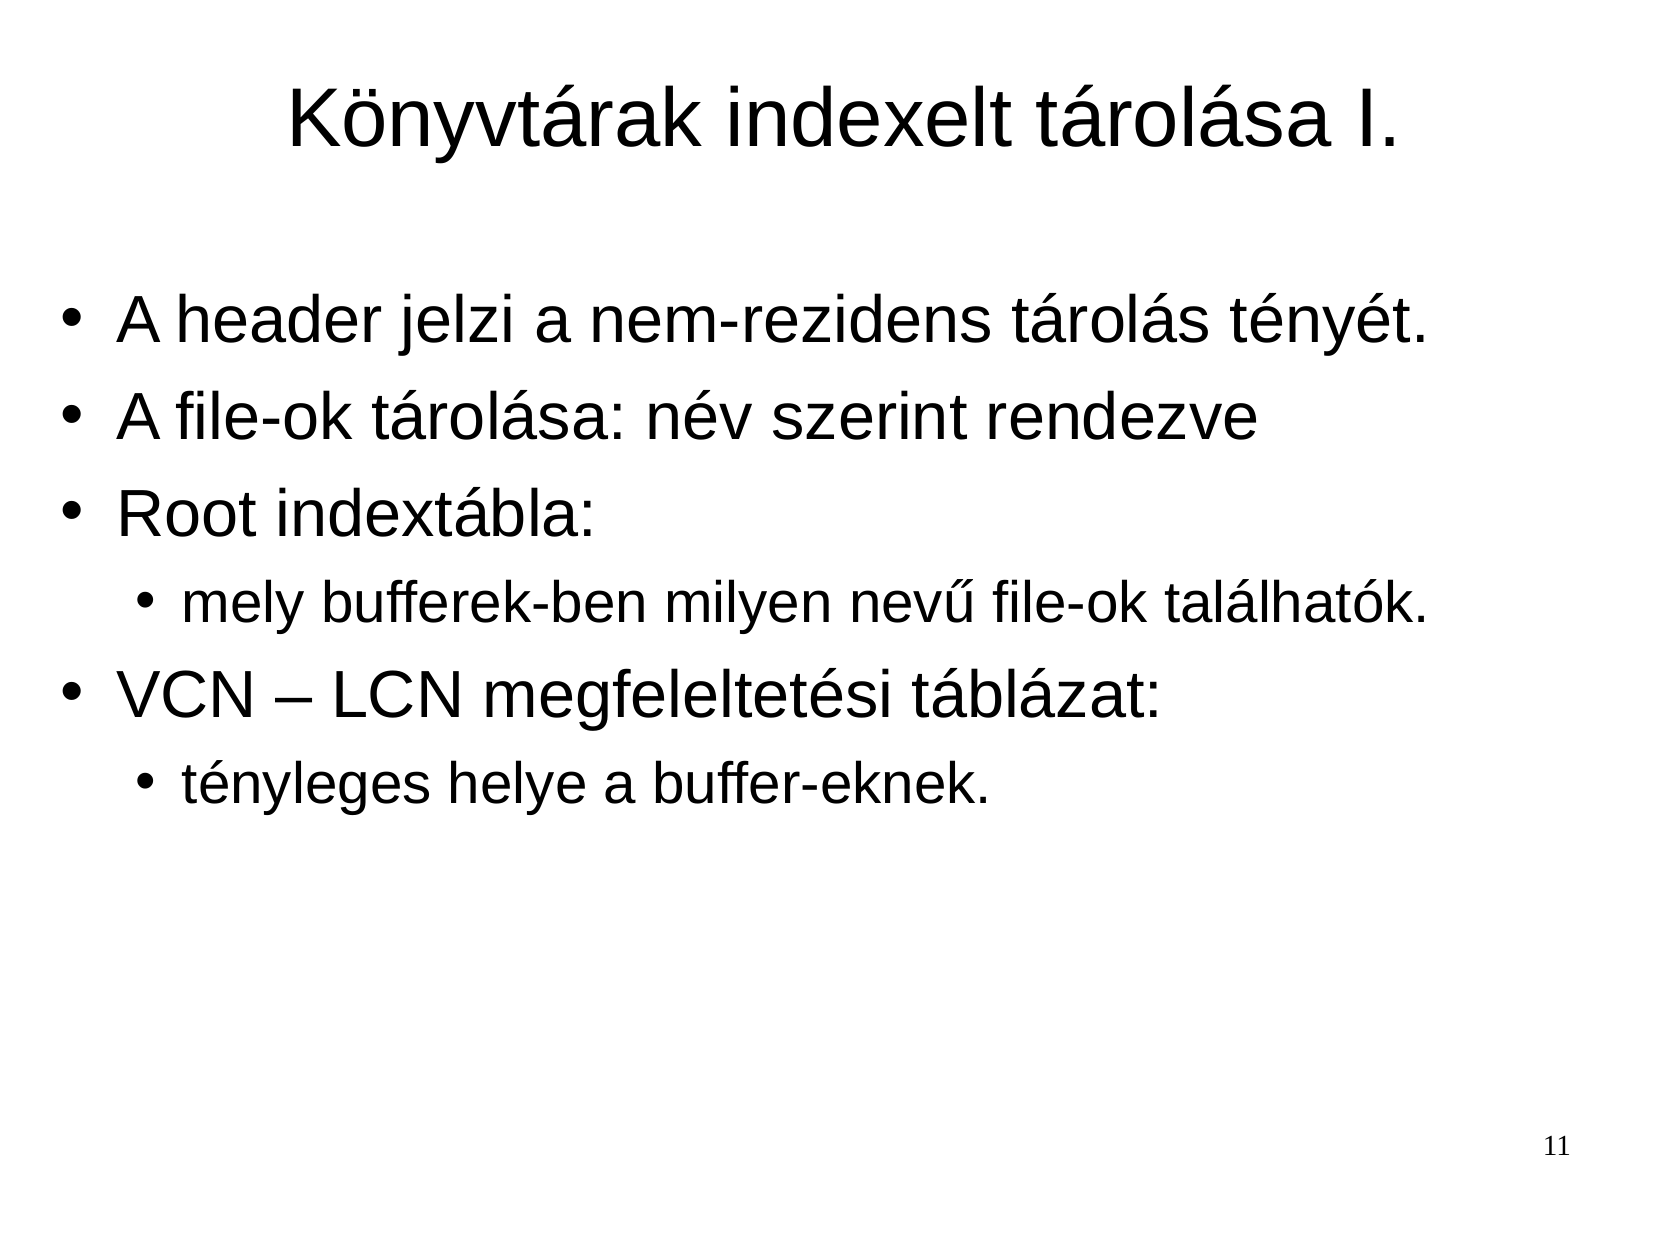

# Könyvtárak indexelt tárolása I.
A header jelzi a nem-rezidens tárolás tényét.
A file-ok tárolása: név szerint rendezve
Root indextábla:
mely bufferek-ben milyen nevű file-ok találhatók.
VCN – LCN megfeleltetési táblázat:
tényleges helye a buffer-eknek.
11